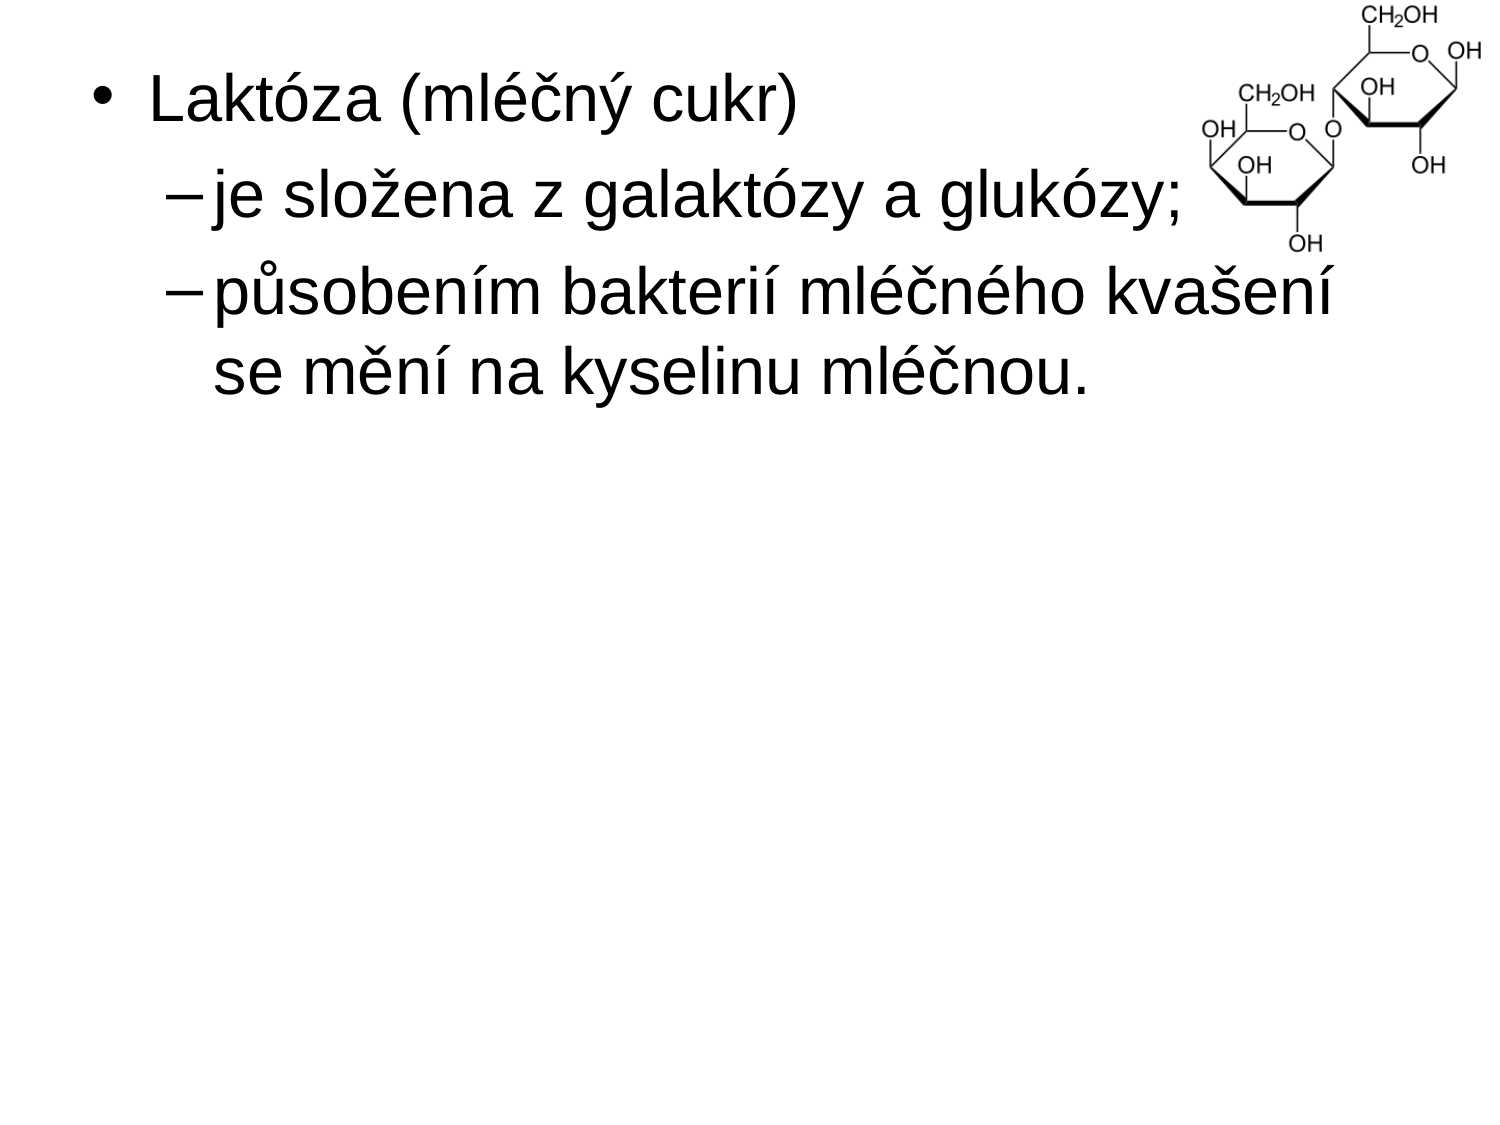

# Laktóza (mléčný cukr)
je složena z galaktózy a glukózy;
působením bakterií mléčného kvašení se mění na kyselinu mléčnou.